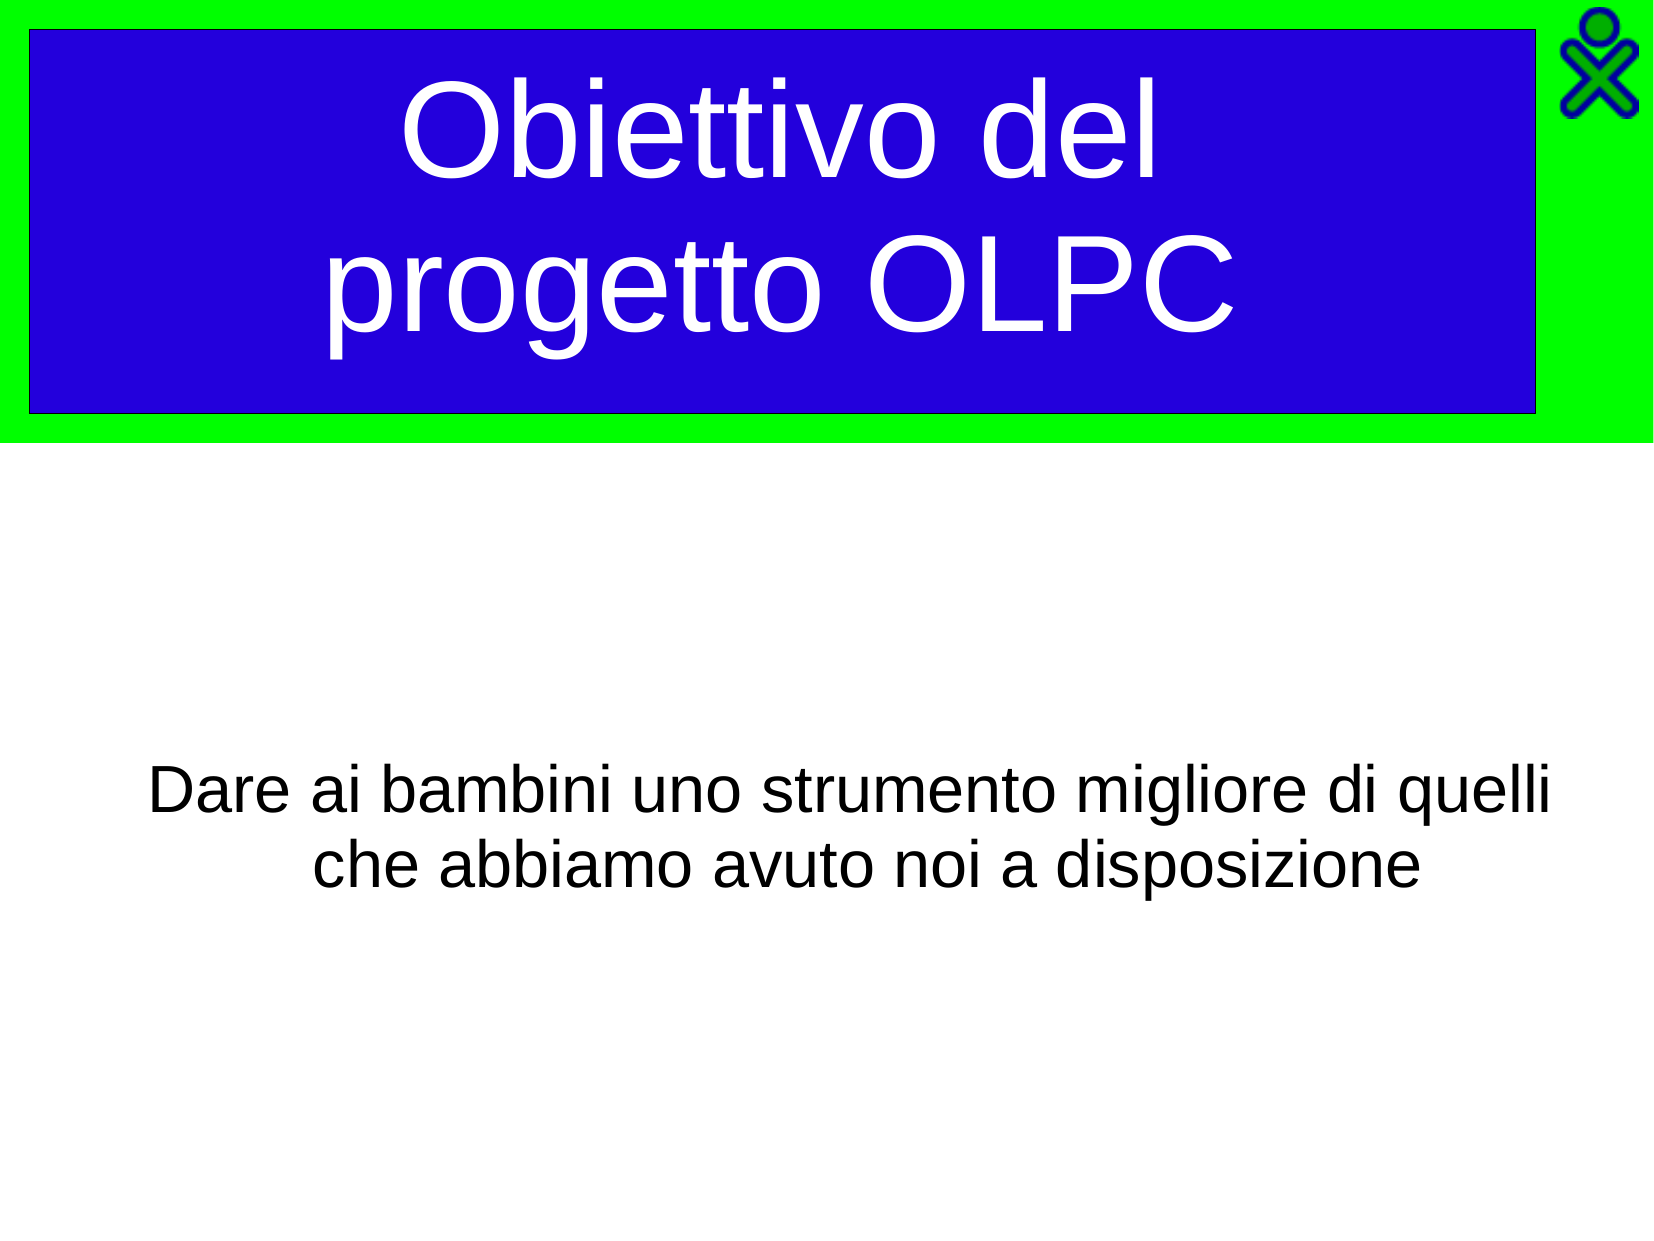

Obiettivo del progetto OLPC
Dare ai bambini uno strumento migliore di quelli che abbiamo avuto noi a disposizione